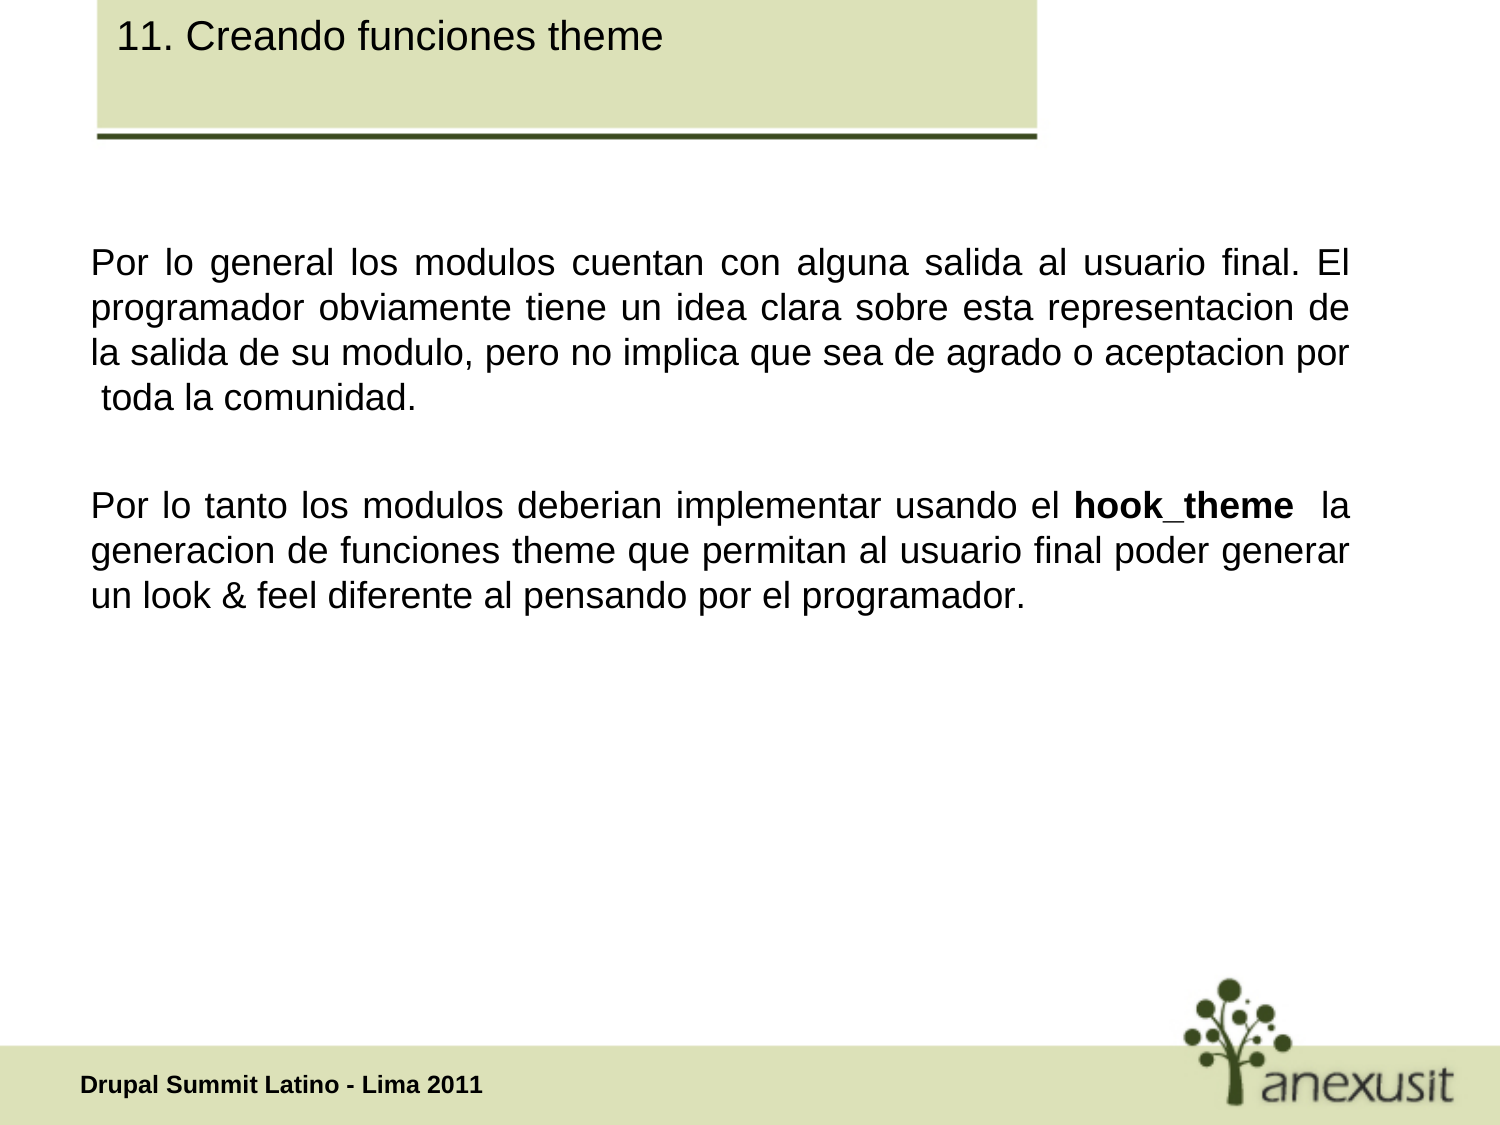

11. Creando funciones theme
Por lo general los modulos cuentan con alguna salida al usuario final. El programador obviamente tiene un idea clara sobre esta representacion de la salida de su modulo, pero no implica que sea de agrado o aceptacion por toda la comunidad.
Por lo tanto los modulos deberian implementar usando el hook_theme la generacion de funciones theme que permitan al usuario final poder generar un look & feel diferente al pensando por el programador.
Drupal Summit Latino - Lima 2011